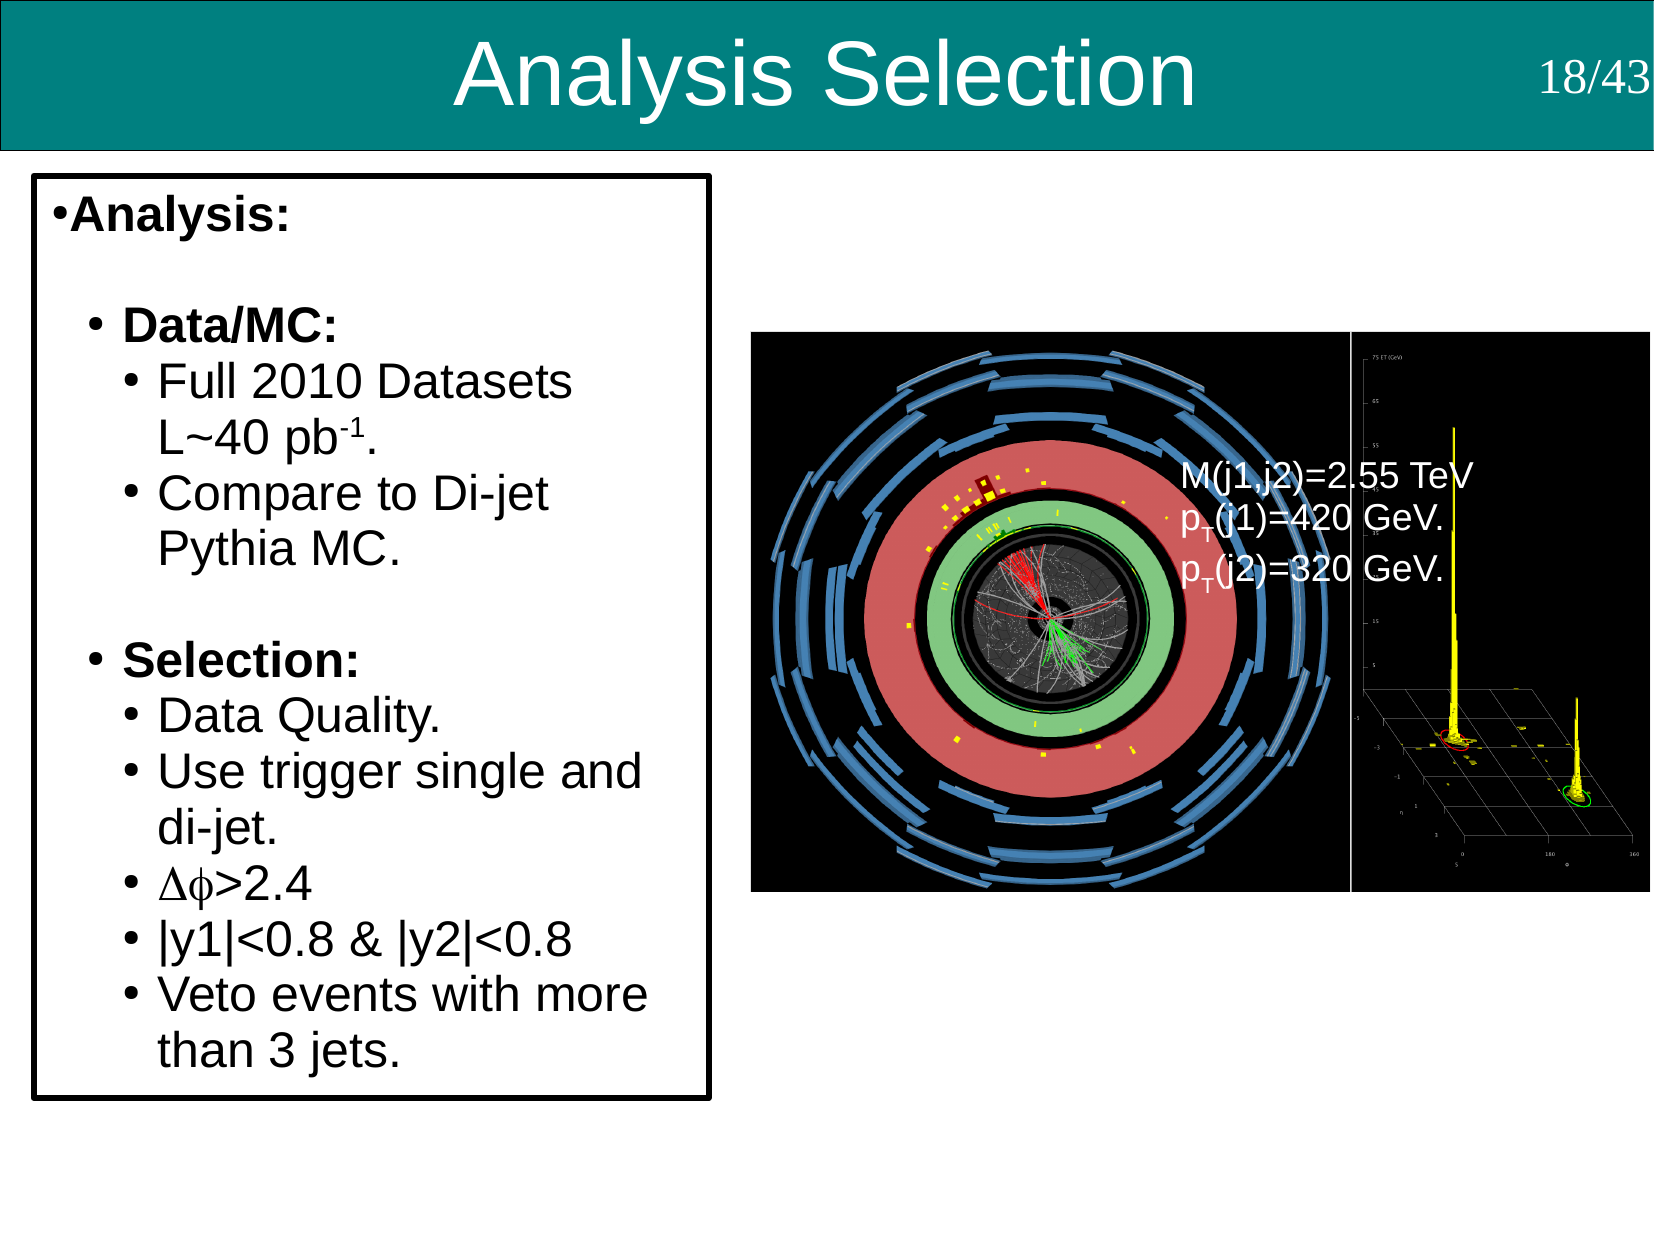

# Analysis Selection
18
Analysis:
Data/MC:
Full 2010 Datasets L~40 pb-1.
Compare to Di-jet Pythia MC.
Selection:
Data Quality.
Use trigger single and di-jet.
Df>2.4
|y1|<0.8 & |y2|<0.8
Veto events with more than 3 jets.
M(j1,j2)=2.55 TeV
pT(j1)=420 GeV.
pT(j2)=320 GeV.